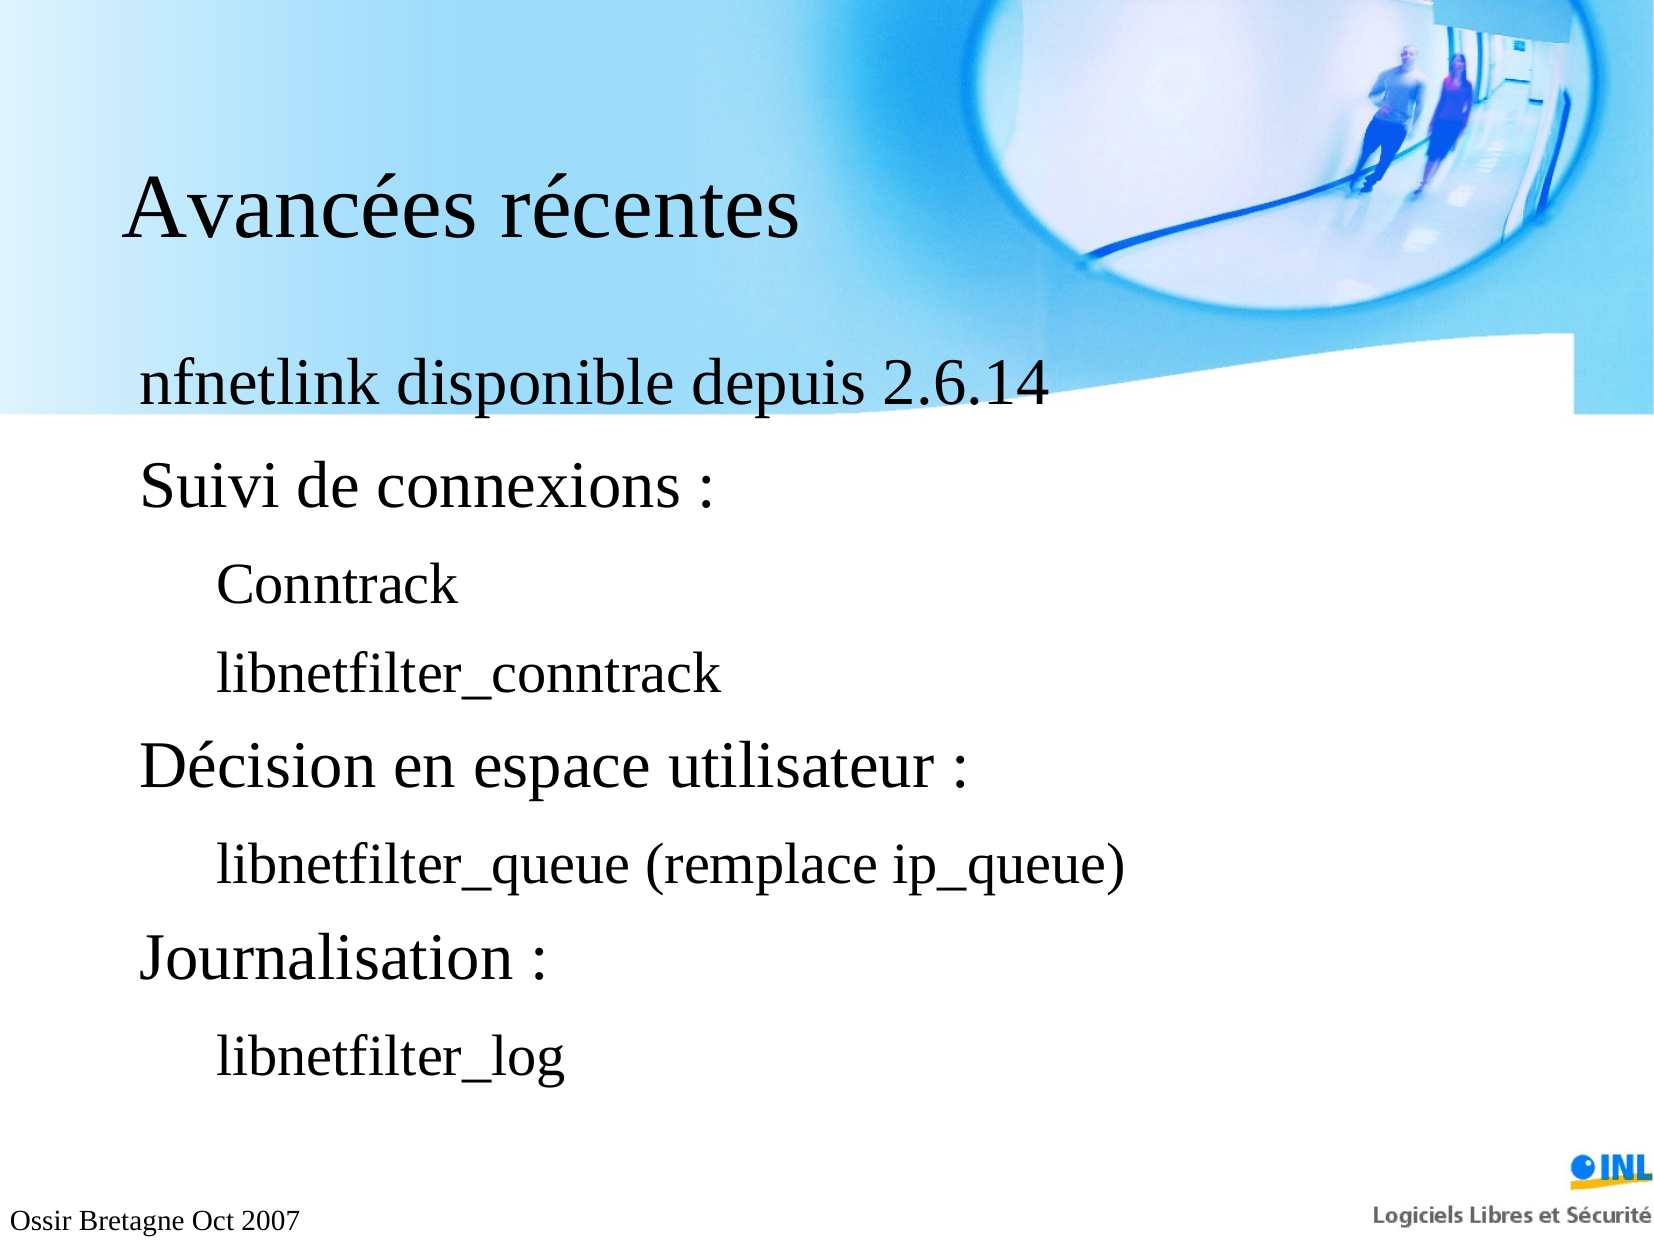

# Avancées récentes
nfnetlink disponible depuis 2.6.14
Suivi de connexions :
Conntrack
libnetfilter_conntrack
Décision en espace utilisateur :
libnetfilter_queue (remplace ip_queue)
Journalisation :
libnetfilter_log